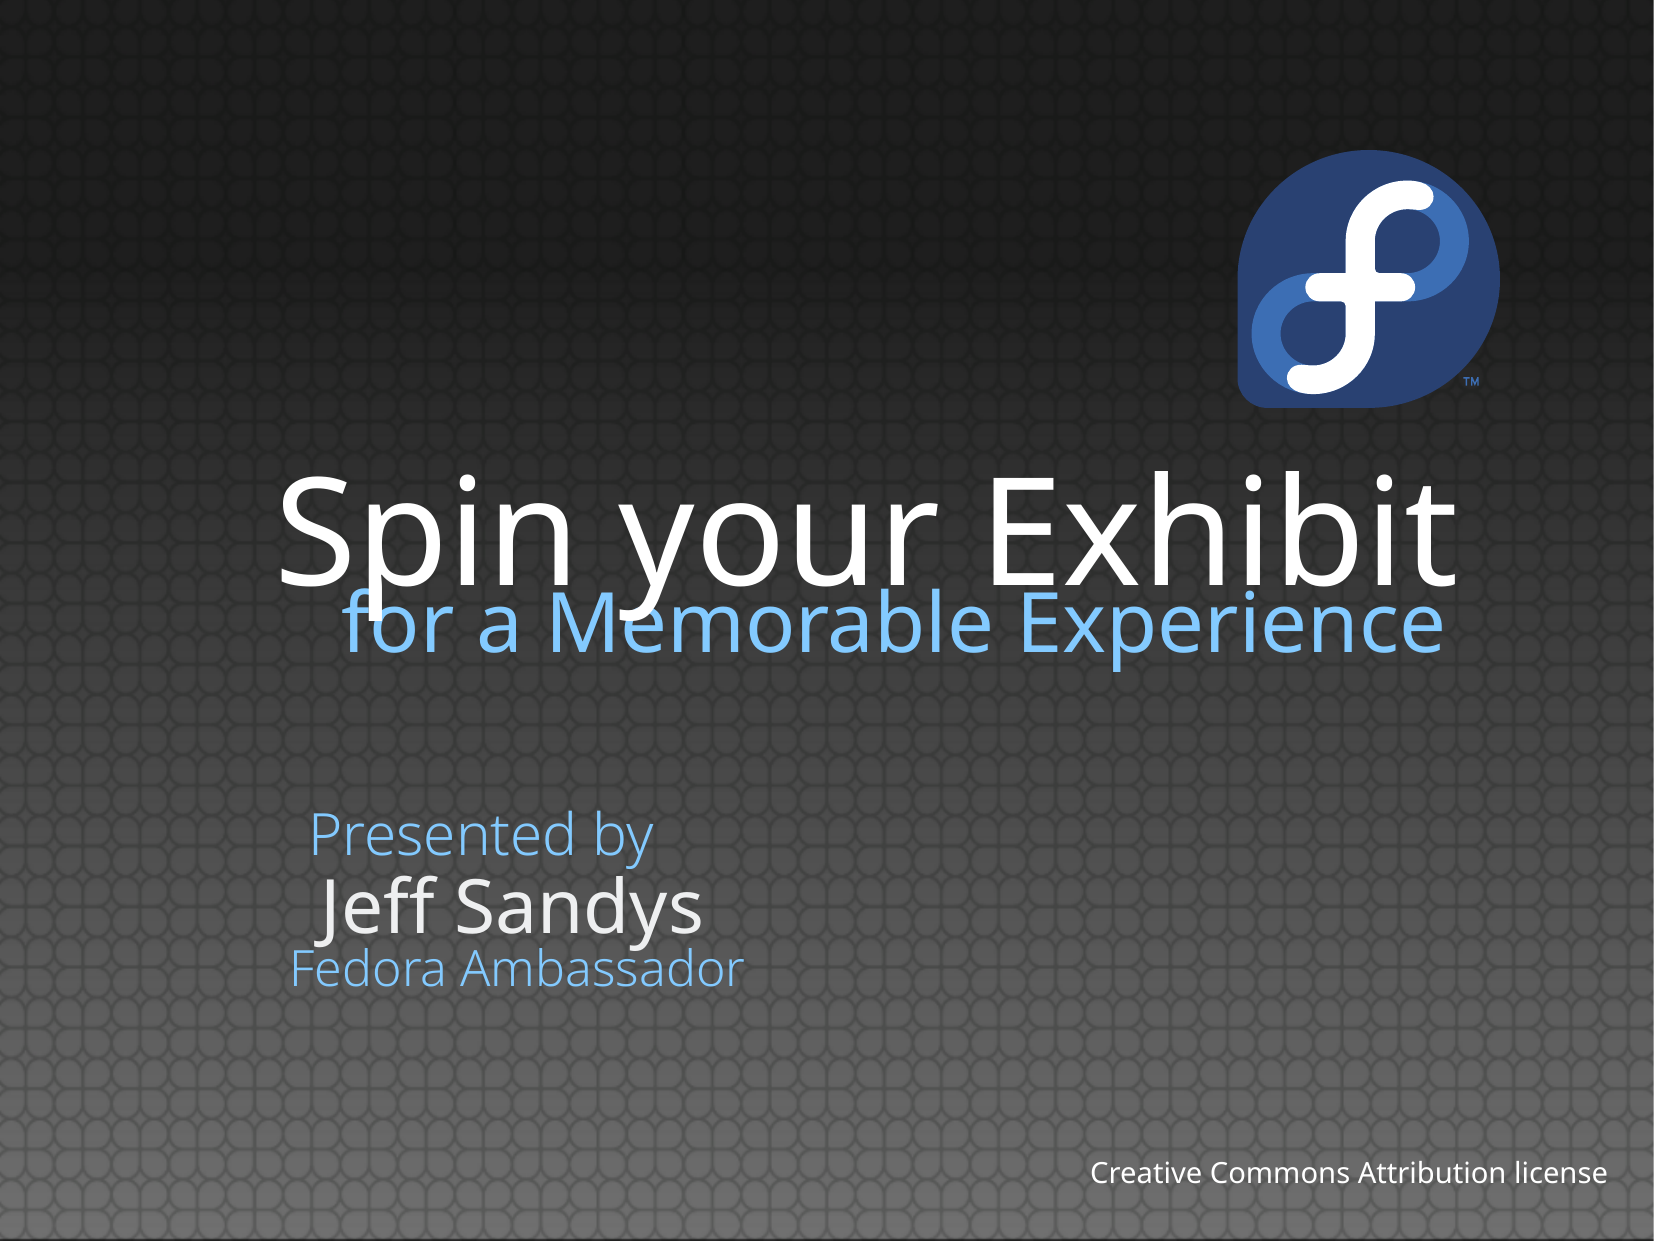

Spin your Exhibit
# for a Memorable Experience
Presented by
Jeff Sandys
Fedora Ambassador
Creative Commons Attribution license